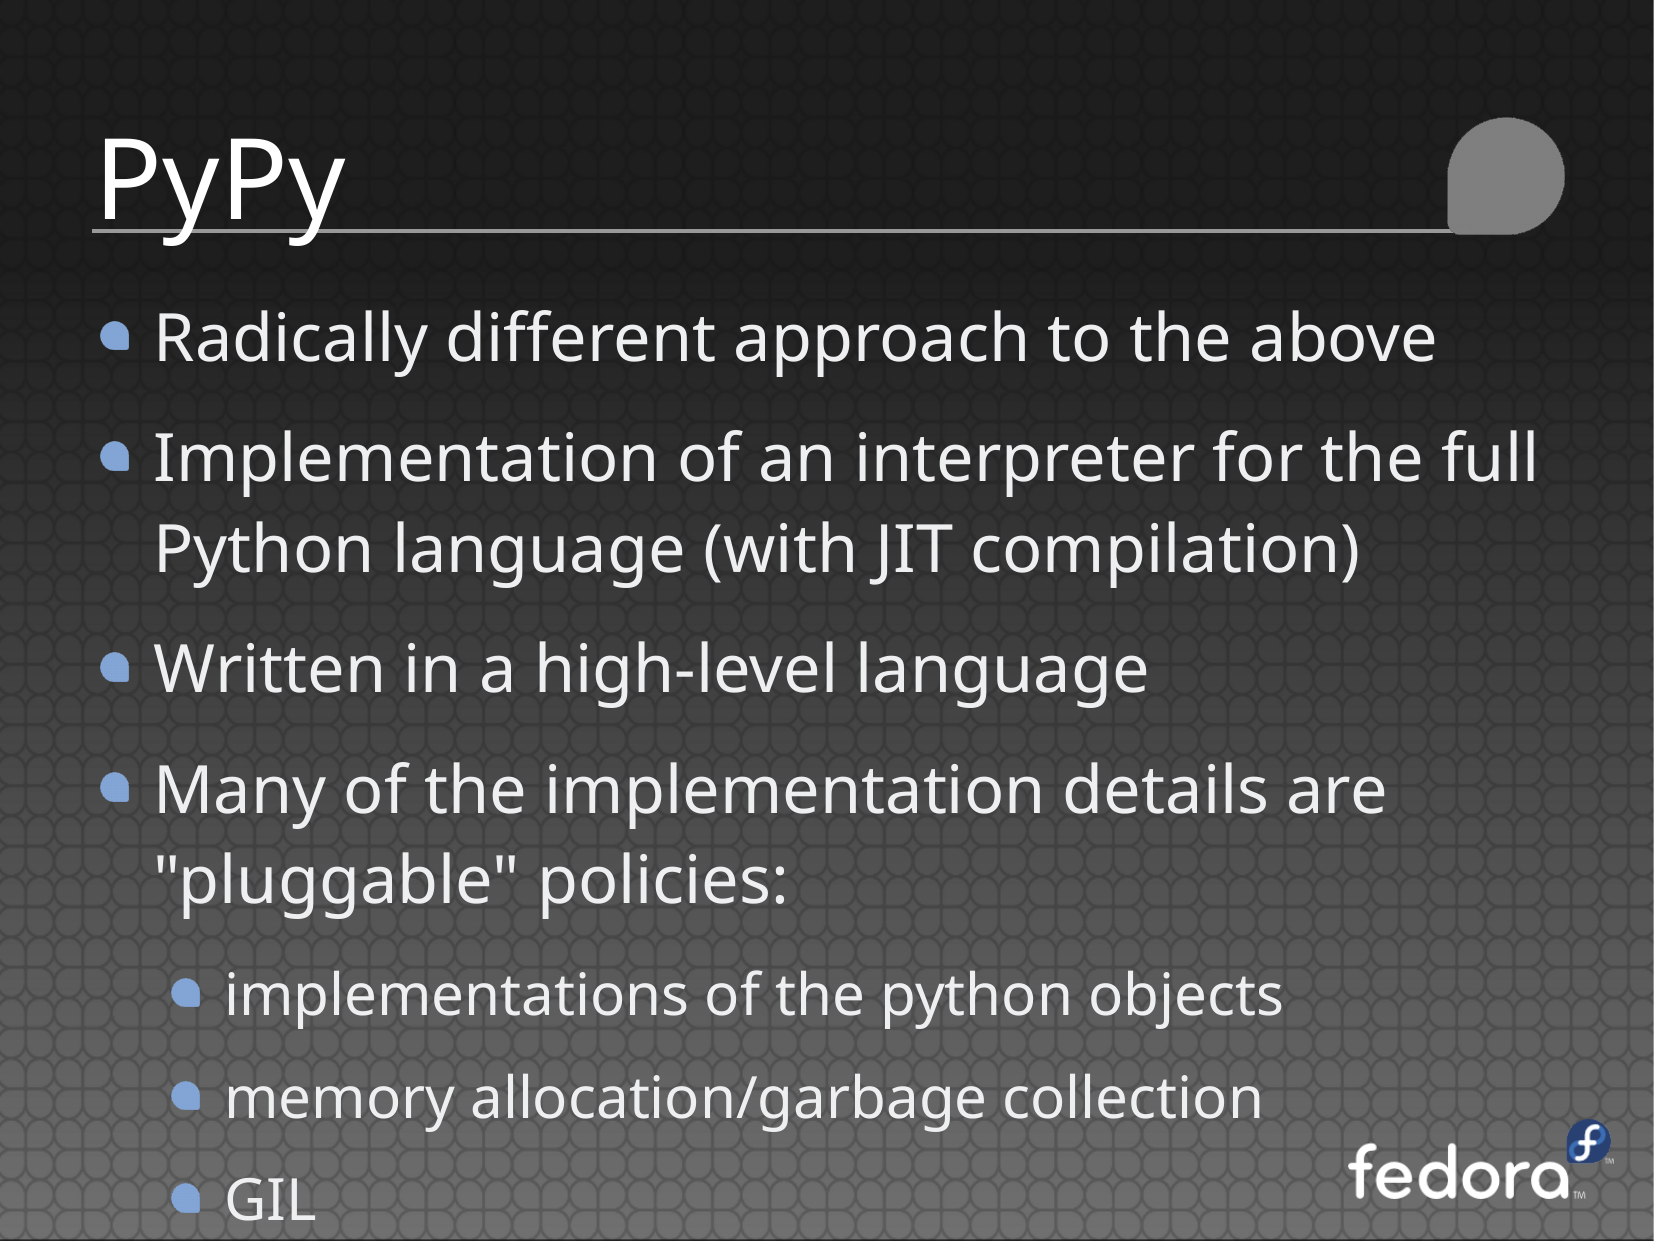

PyPy
# Radically different approach to the above
Implementation of an interpreter for the full Python language (with JIT compilation)
Written in a high-level language
Many of the implementation details are "pluggable" policies:
implementations of the python objects
memory allocation/garbage collection
GIL